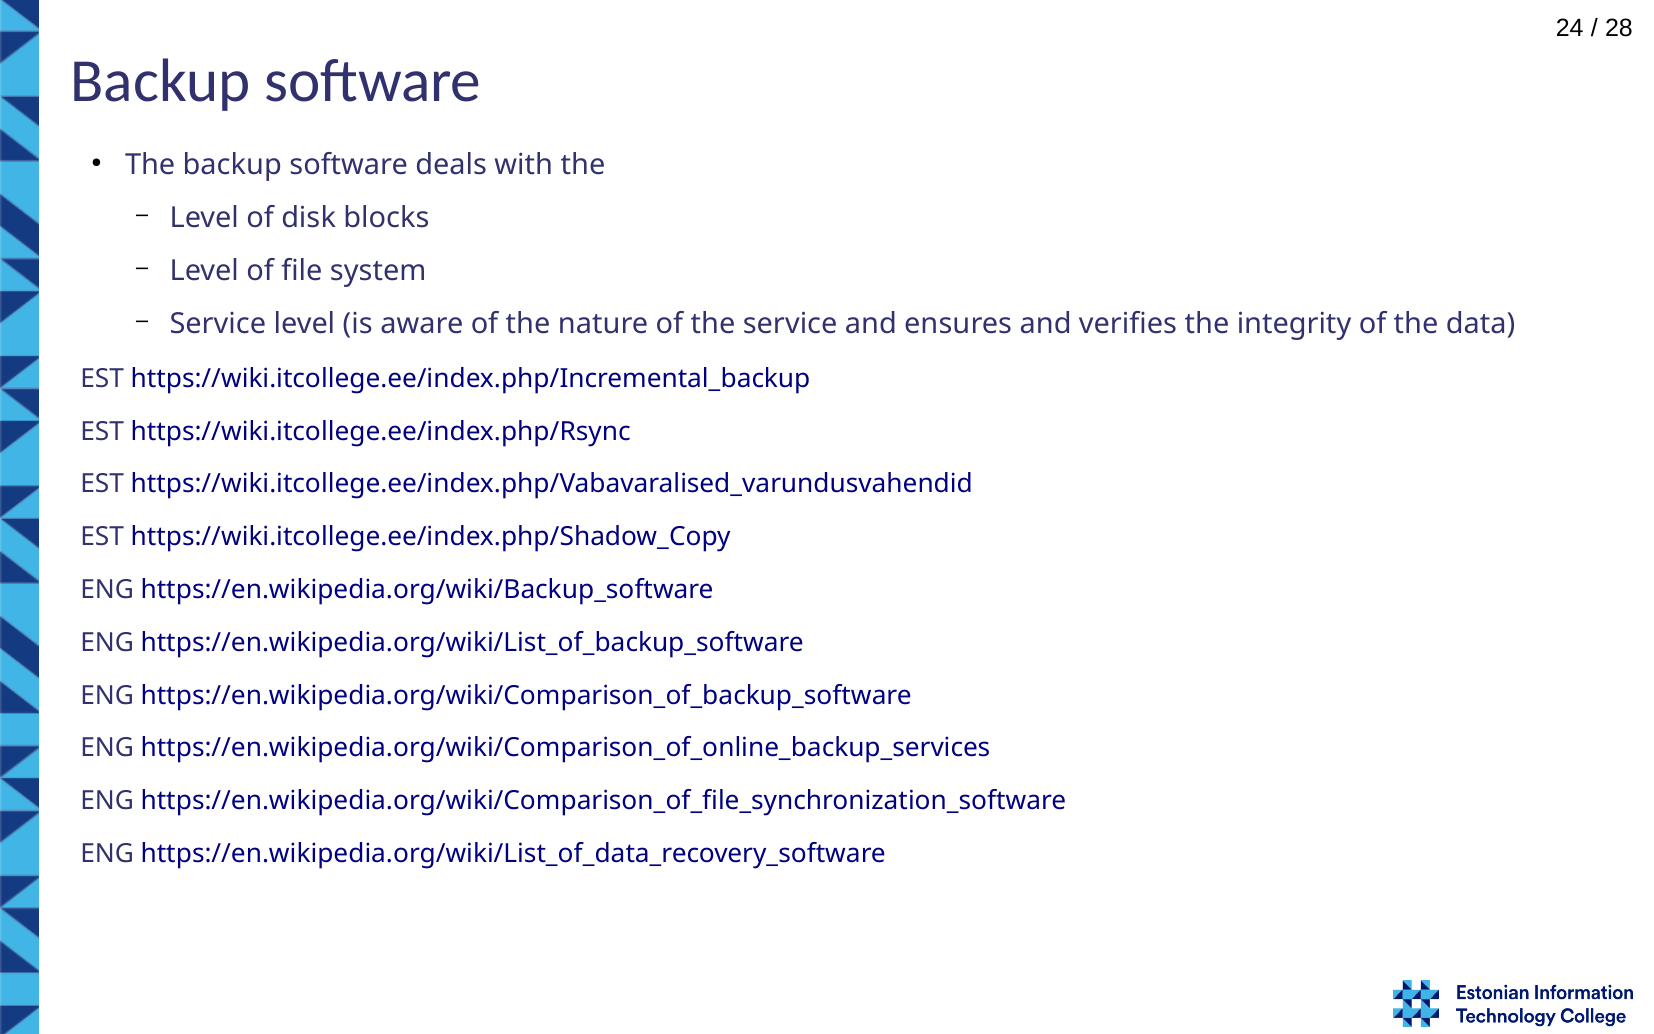

# Backup software
The backup software deals with the
Level of disk blocks
Level of file system
Service level (is aware of the nature of the service and ensures and verifies the integrity of the data)
EST https://wiki.itcollege.ee/index.php/Incremental_backup
EST https://wiki.itcollege.ee/index.php/Rsync
EST https://wiki.itcollege.ee/index.php/Vabavaralised_varundusvahendid
EST https://wiki.itcollege.ee/index.php/Shadow_Copy
ENG https://en.wikipedia.org/wiki/Backup_software
ENG https://en.wikipedia.org/wiki/List_of_backup_software
ENG https://en.wikipedia.org/wiki/Comparison_of_backup_software
ENG https://en.wikipedia.org/wiki/Comparison_of_online_backup_services
ENG https://en.wikipedia.org/wiki/Comparison_of_file_synchronization_software
ENG https://en.wikipedia.org/wiki/List_of_data_recovery_software